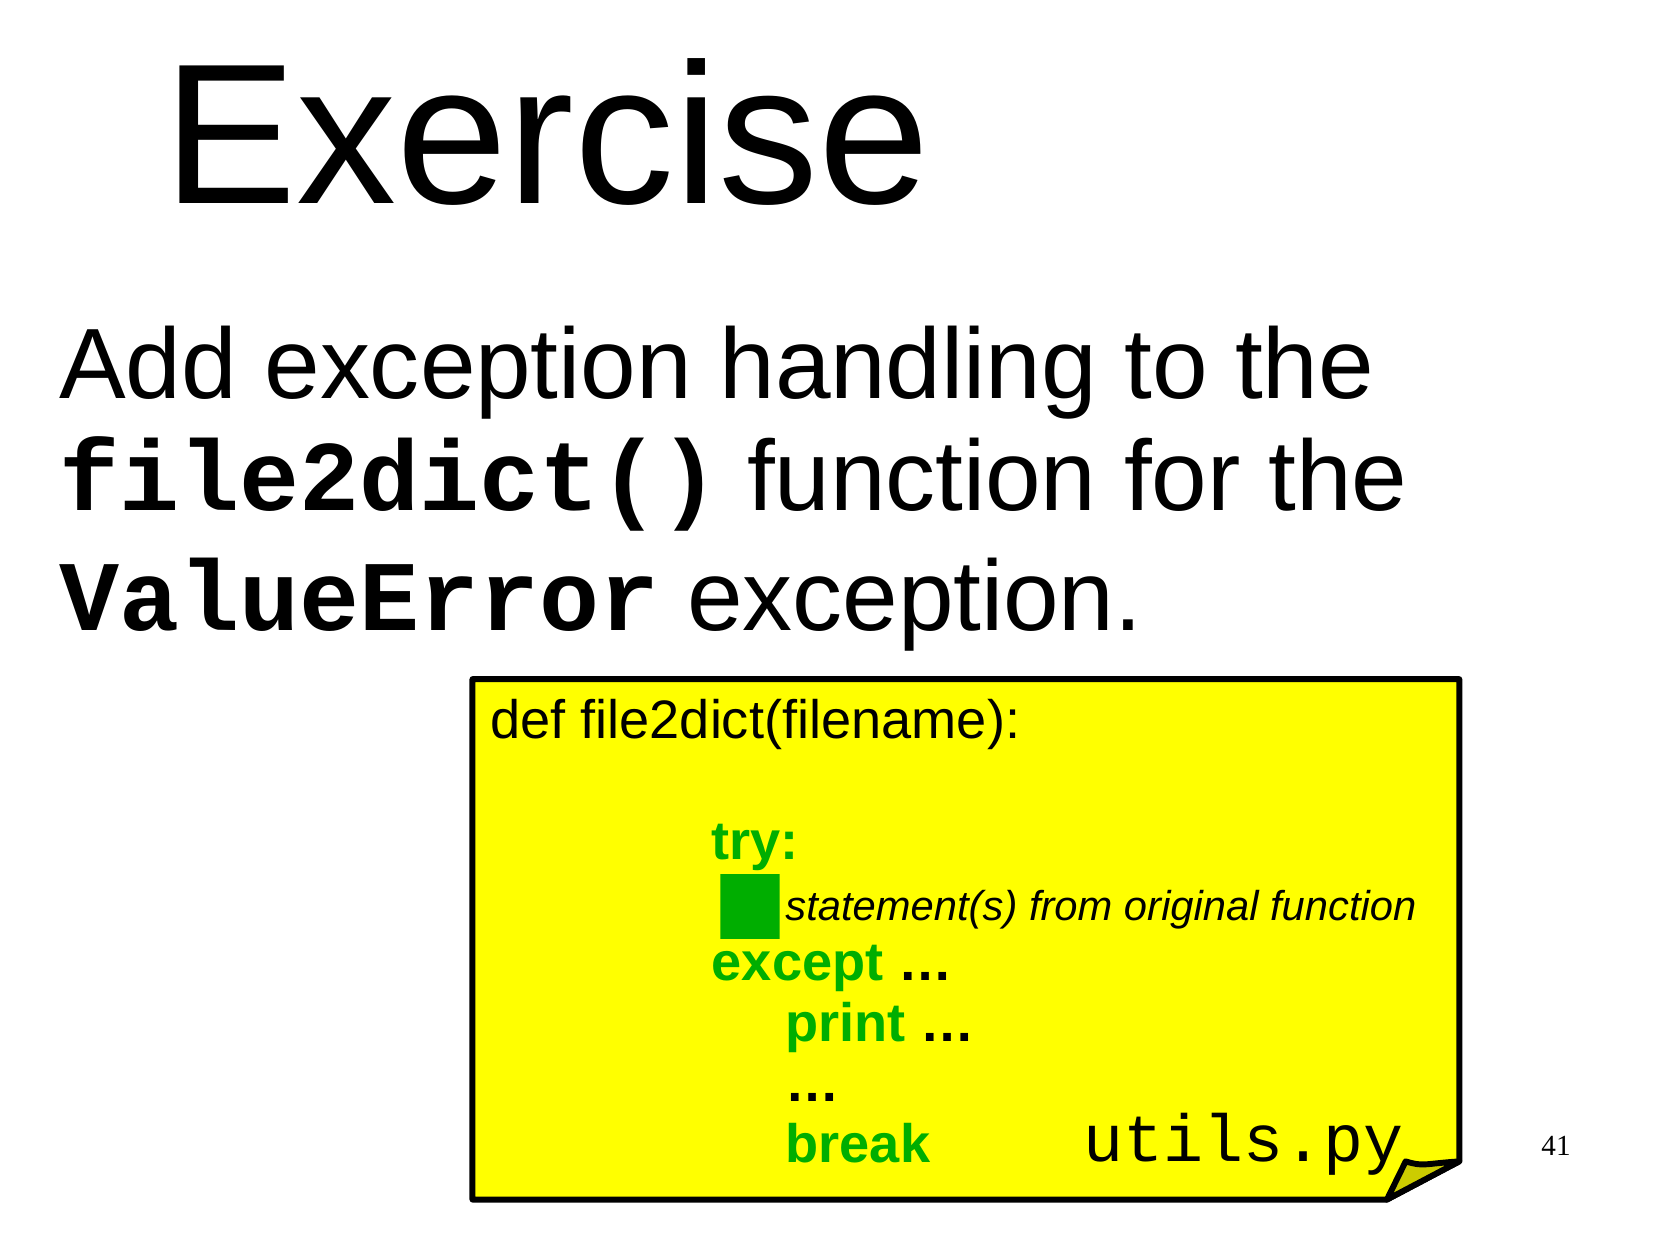

Exercise
Add exception handling to the file2dict() function for the ValueError exception.
def file2dict(filename):
			try:
				statement(s) from original function
			except …
				print …
				…
				break
utils.py
41